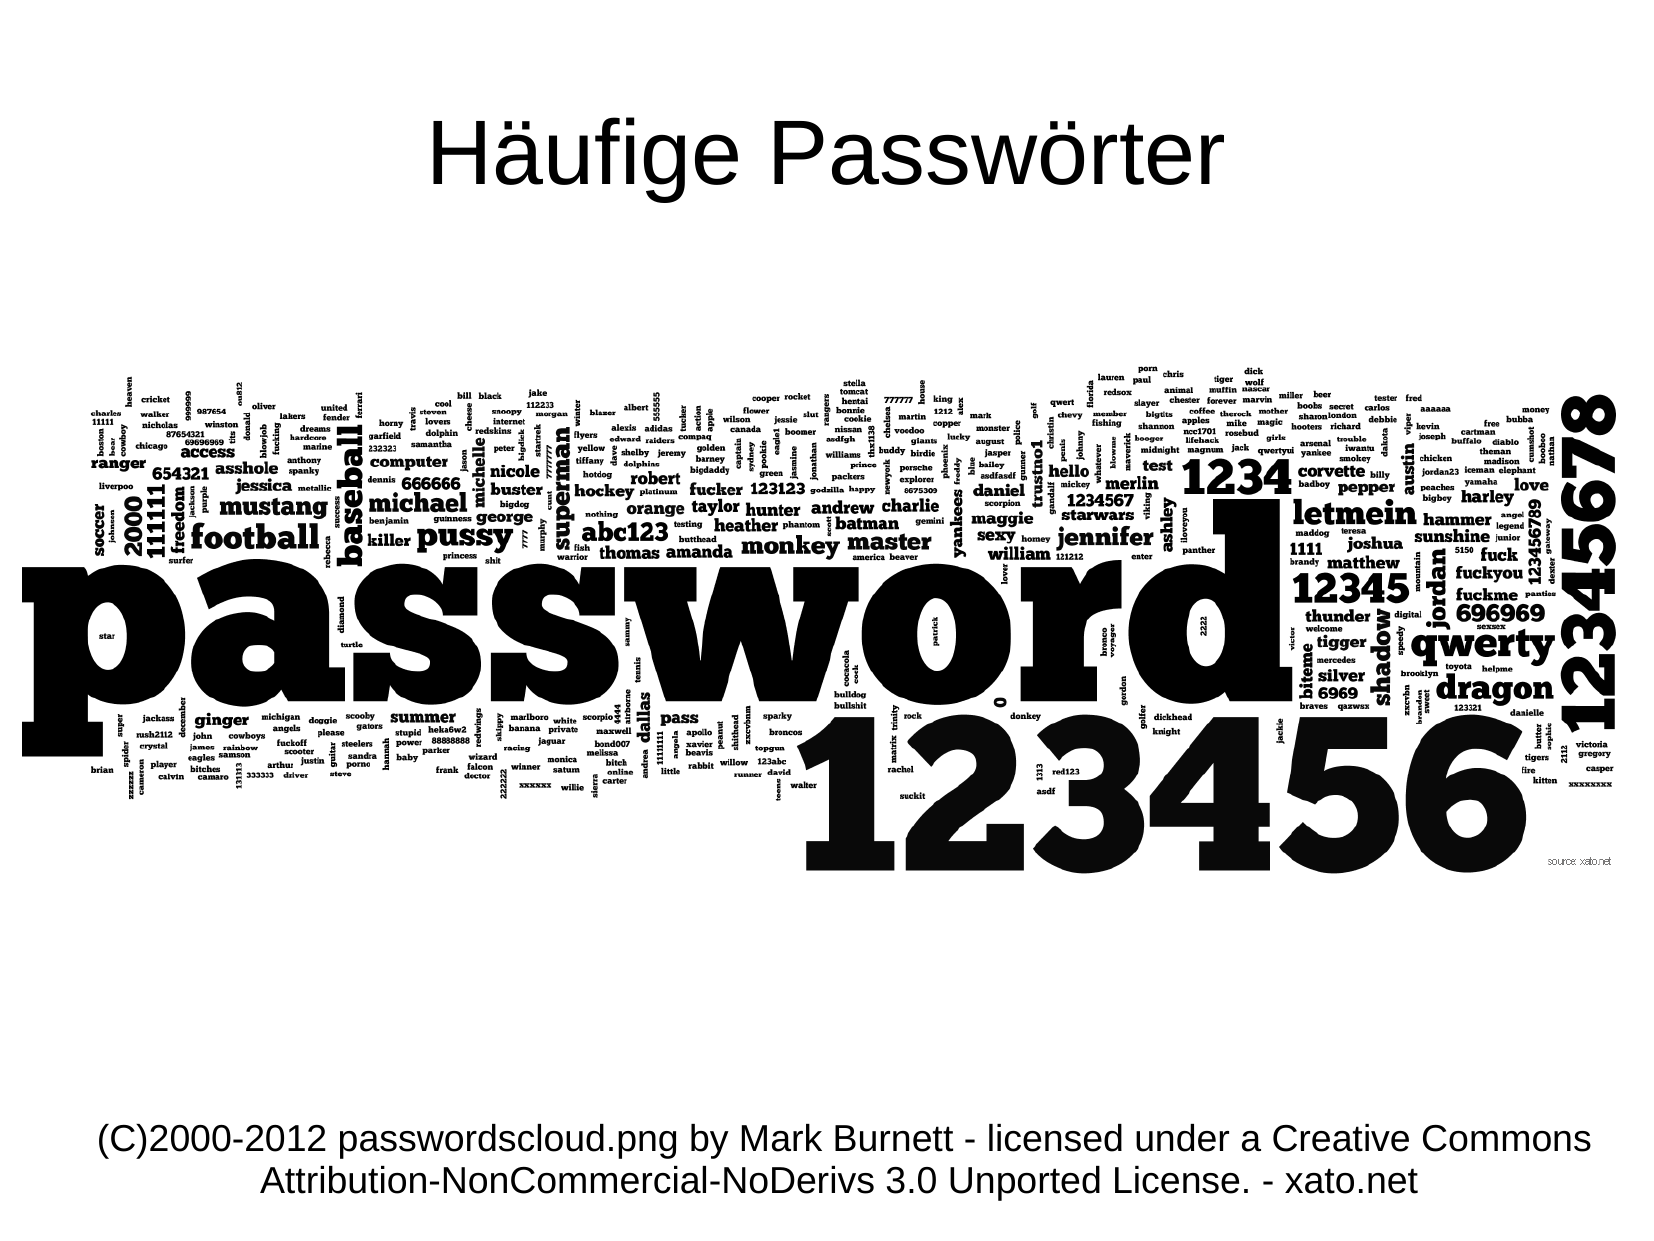

# Häufige Passwörter
(C)2000-2012 passwordscloud.png by Mark Burnett - licensed under a Creative Commons Attribution-NonCommercial-NoDerivs 3.0 Unported License. - xato.net